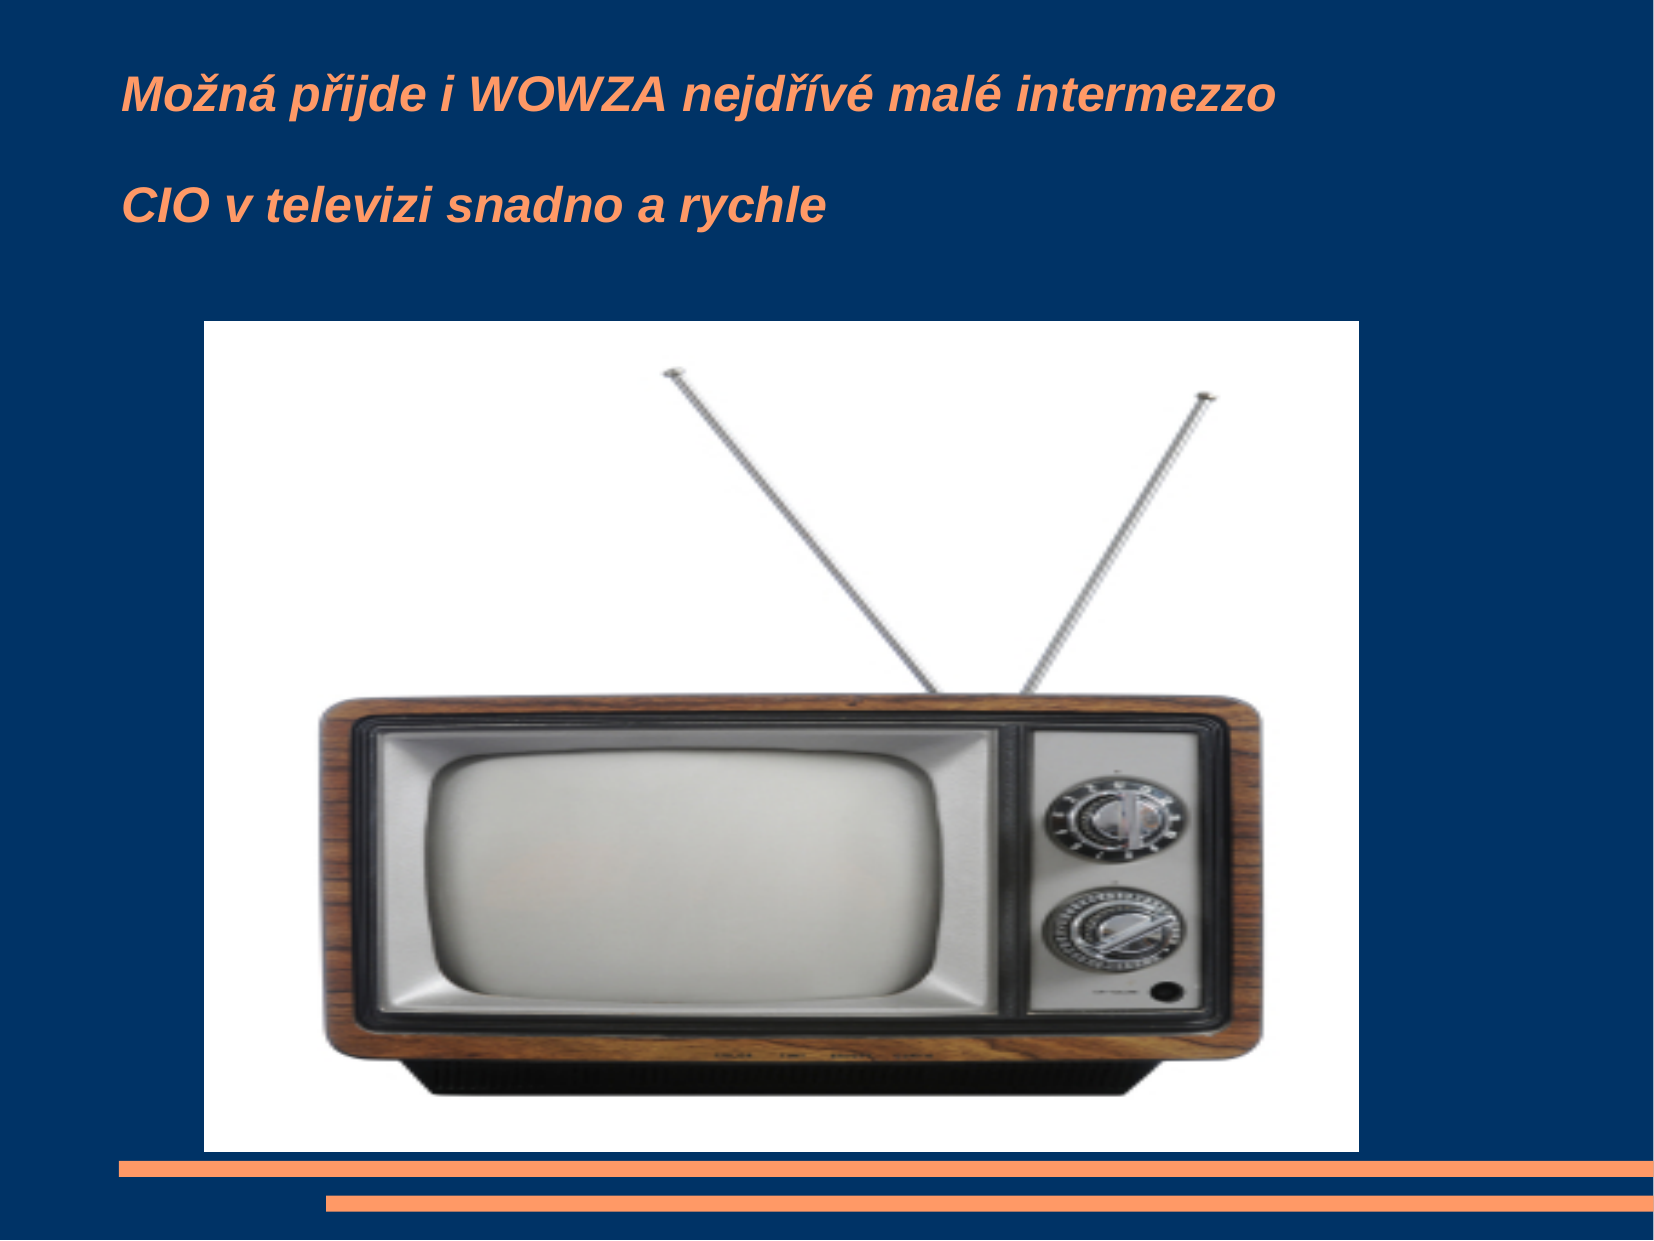

# Možná přijde i WOWZA nejdřívé malé intermezzo CIO v televizi snadno a rychle